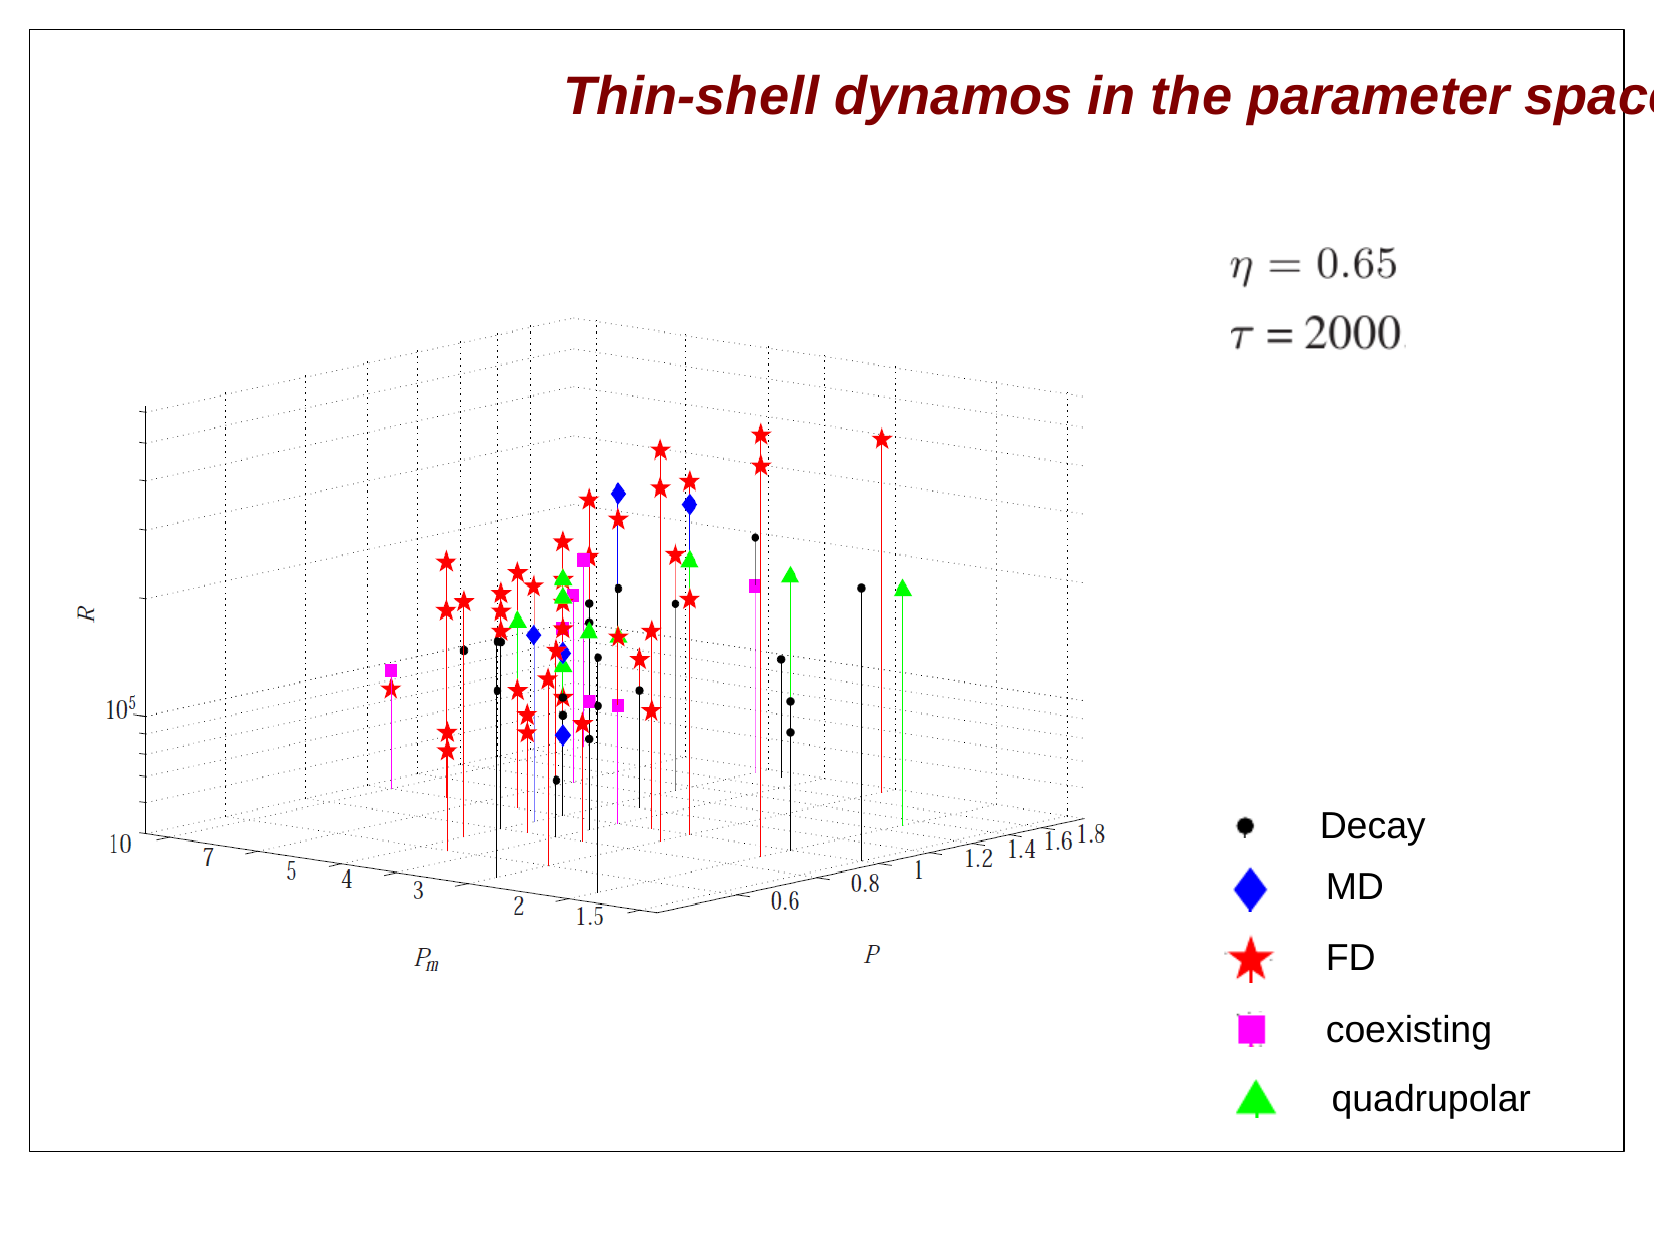

Thin-shell dynamos in the parameter space
Decay
MD
FD
coexisting
quadrupolar